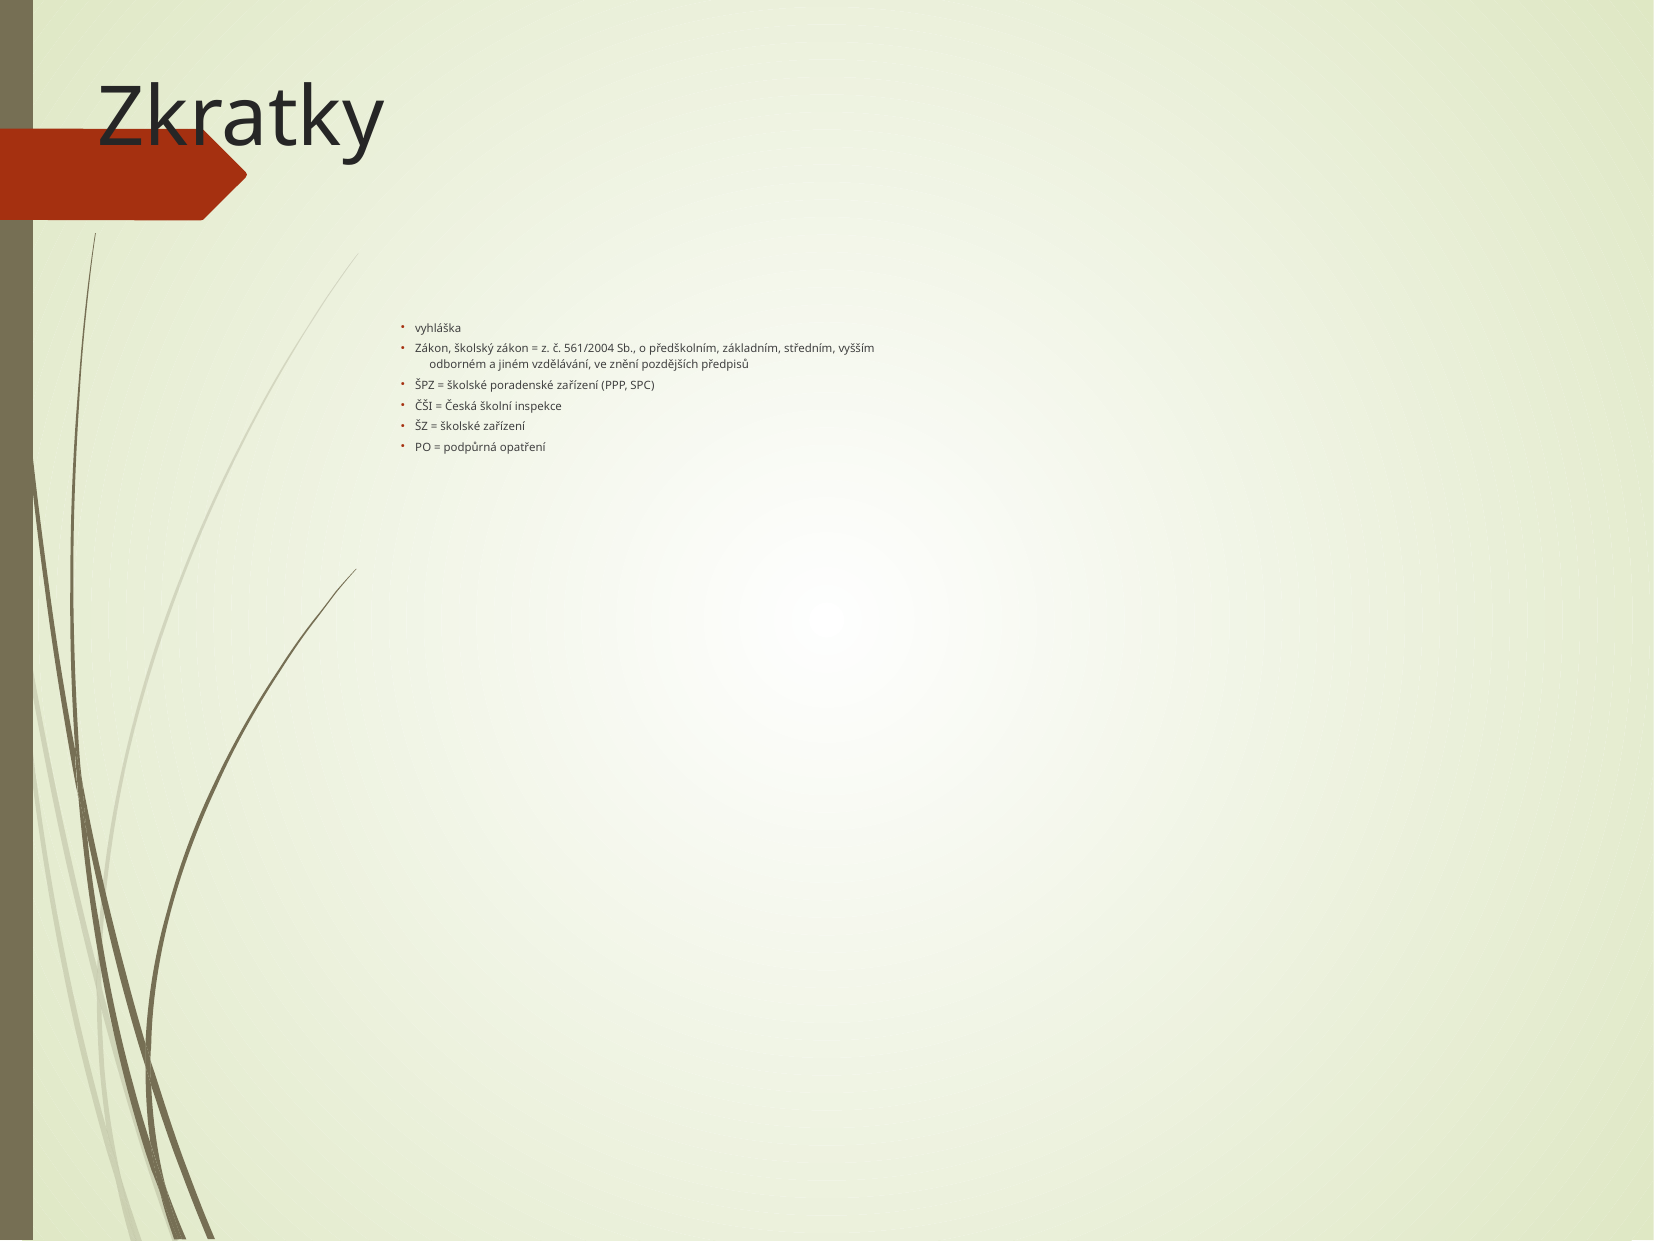

# Zkratky
vyhláška
Zákon, školský zákon = z. č. 561/2004 Sb., o předškolním, základním, středním, vyšším odborném a jiném vzdělávání, ve znění pozdějších předpisů
ŠPZ = školské poradenské zařízení (PPP, SPC)
ČŠI = Česká školní inspekce
ŠZ = školské zařízení
PO = podpůrná opatření